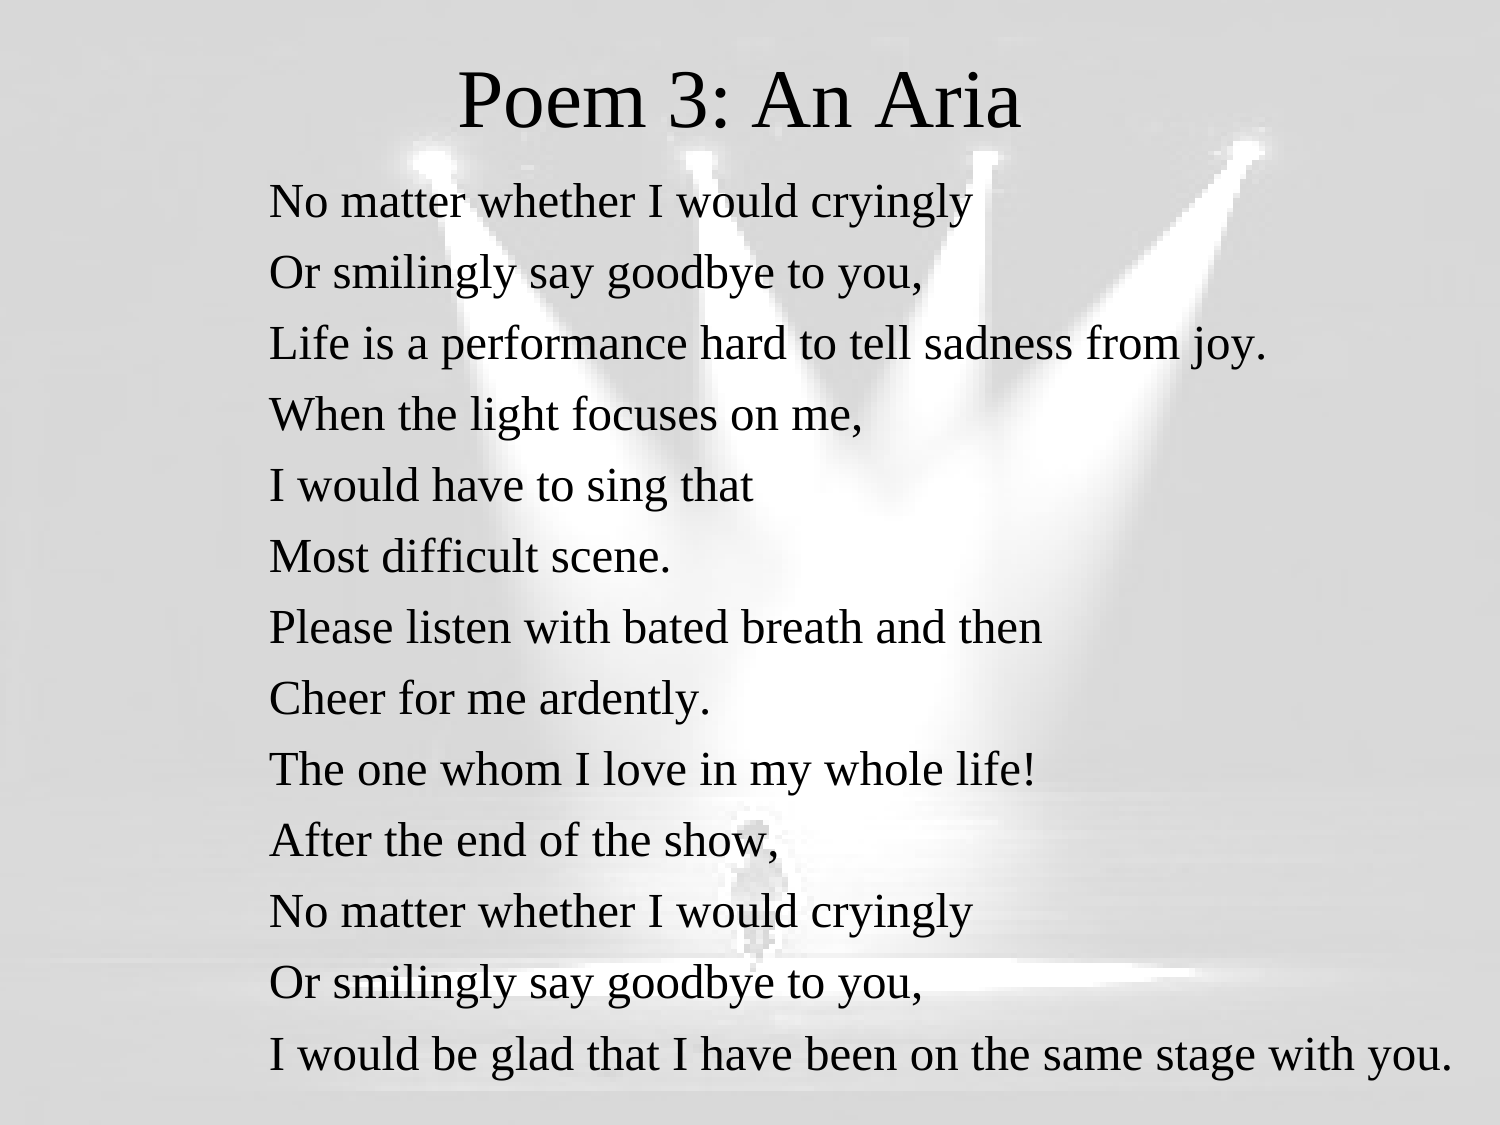

# Poem 3: An Aria
No matter whether I would cryingly
Or smilingly say goodbye to you,
Life is a performance hard to tell sadness from joy.
When the light focuses on me,
I would have to sing that
Most difficult scene.
Please listen with bated breath and then
Cheer for me ardently.
The one whom I love in my whole life!
After the end of the show,
No matter whether I would cryingly
Or smilingly say goodbye to you,
I would be glad that I have been on the same stage with you.